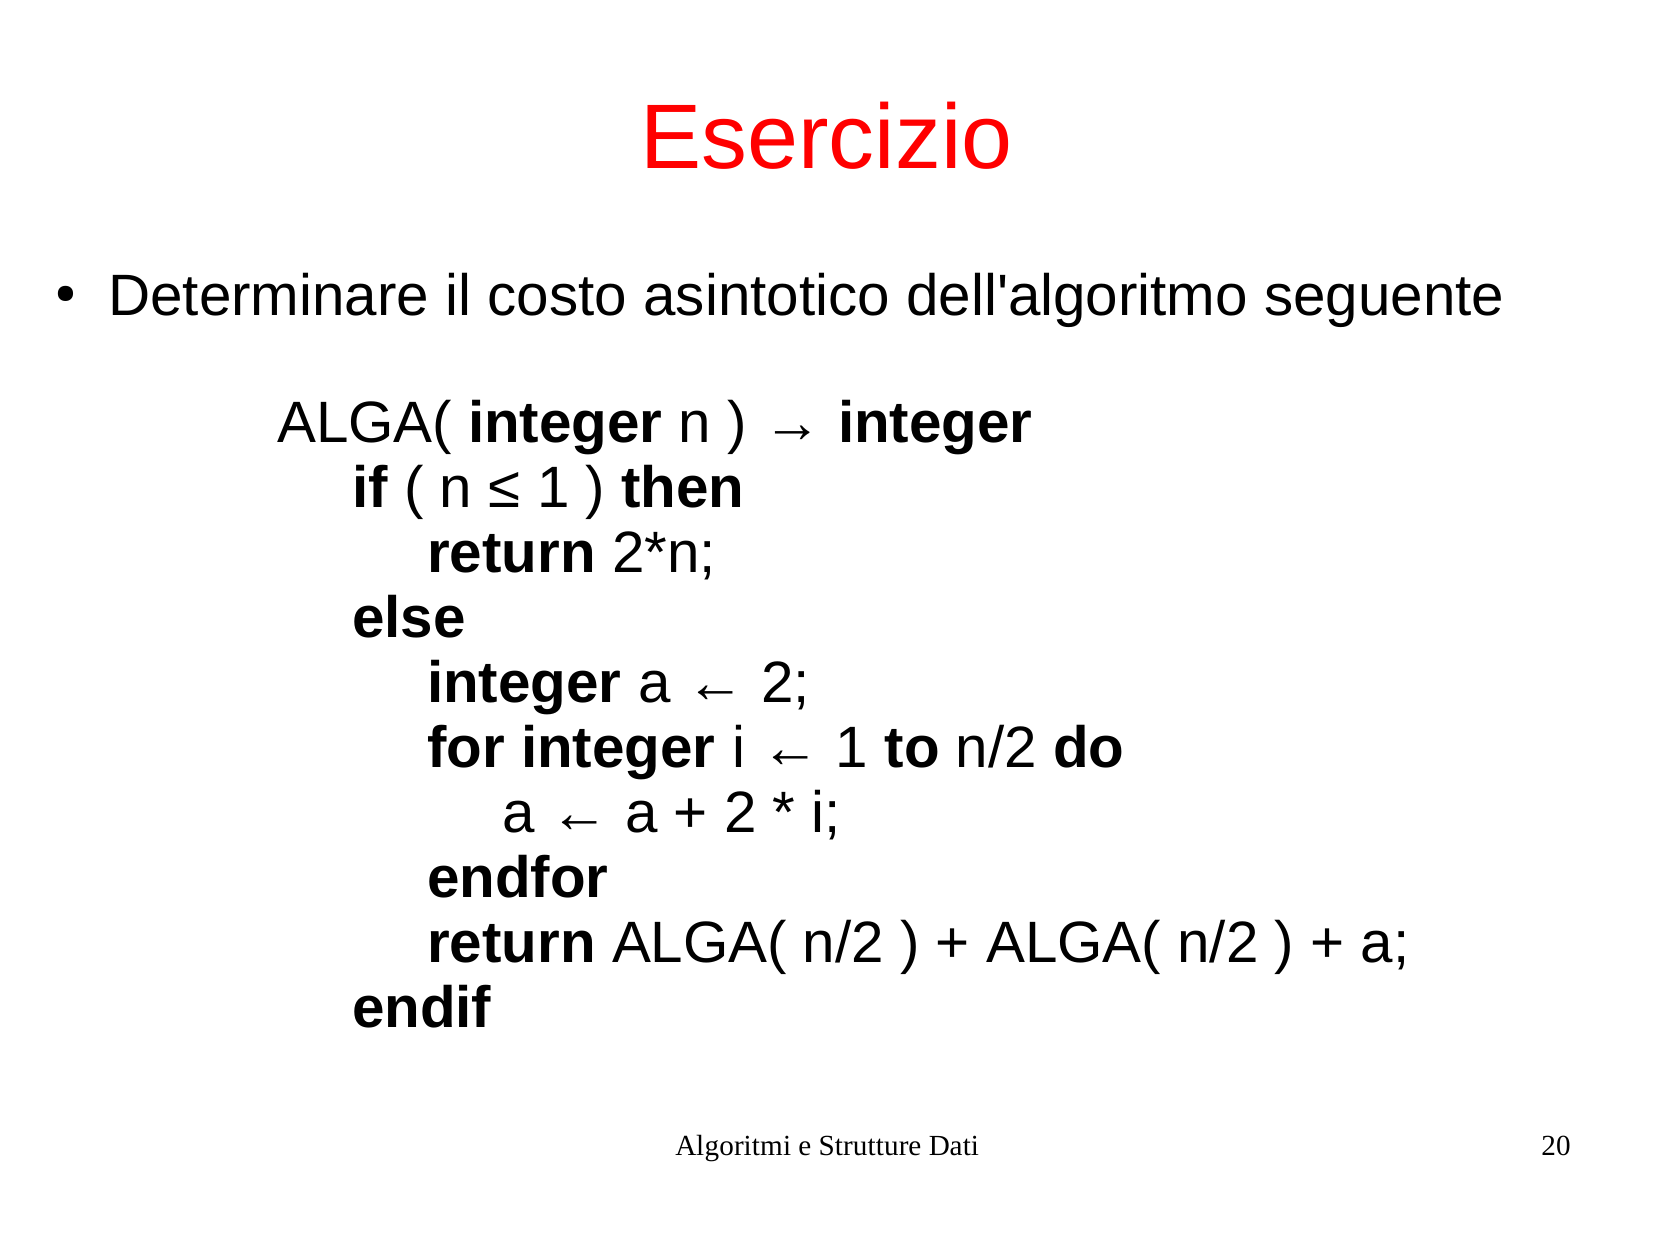

# Esercizio
Determinare il costo asintotico dell'algoritmo seguente
algA( integer n ) → integer
	if ( n ≤ 1 ) then
		return 2*n;
	else
		integer a ← 2;
		for integer i ← 1 to n/2 do
			a ← a + 2 * i;
		endfor
		return algA( n/2 ) + algA( n/2 ) + a;
	endif
Algoritmi e Strutture Dati
20